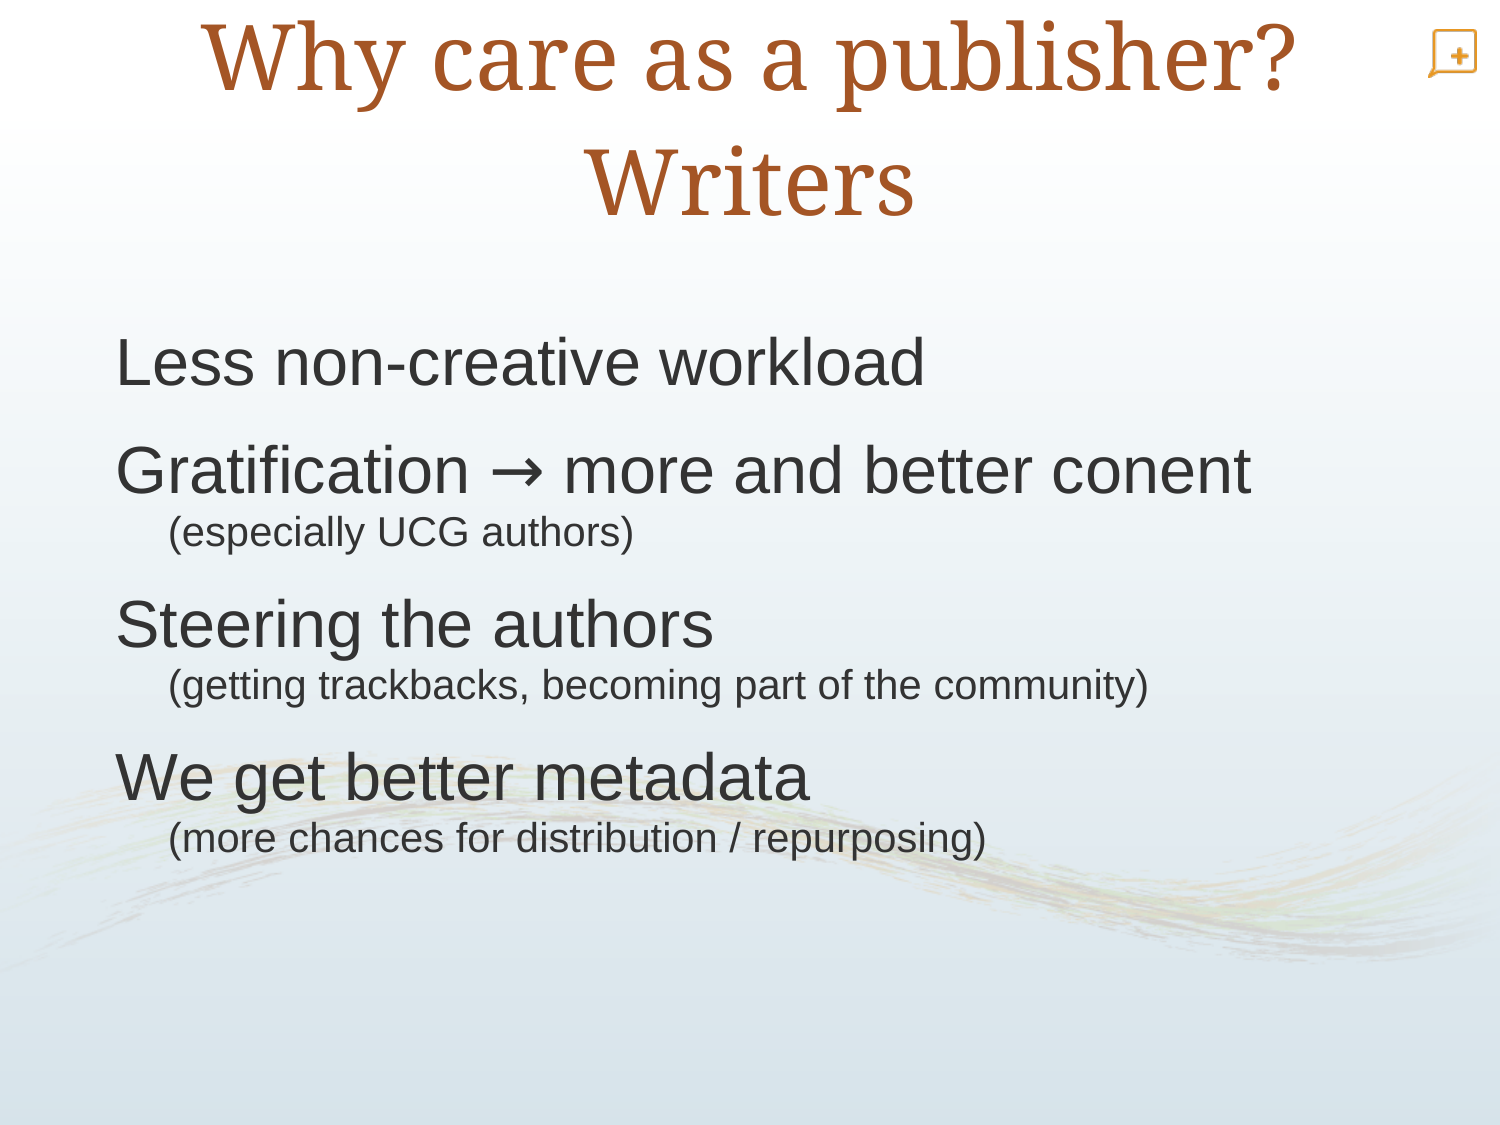

# Why care as a publisher? Writers
Less non-creative workload
Gratification → more and better conent
(especially UCG authors)
Steering the authors
(getting trackbacks, becoming part of the community)
We get better metadata
(more chances for distribution / repurposing)